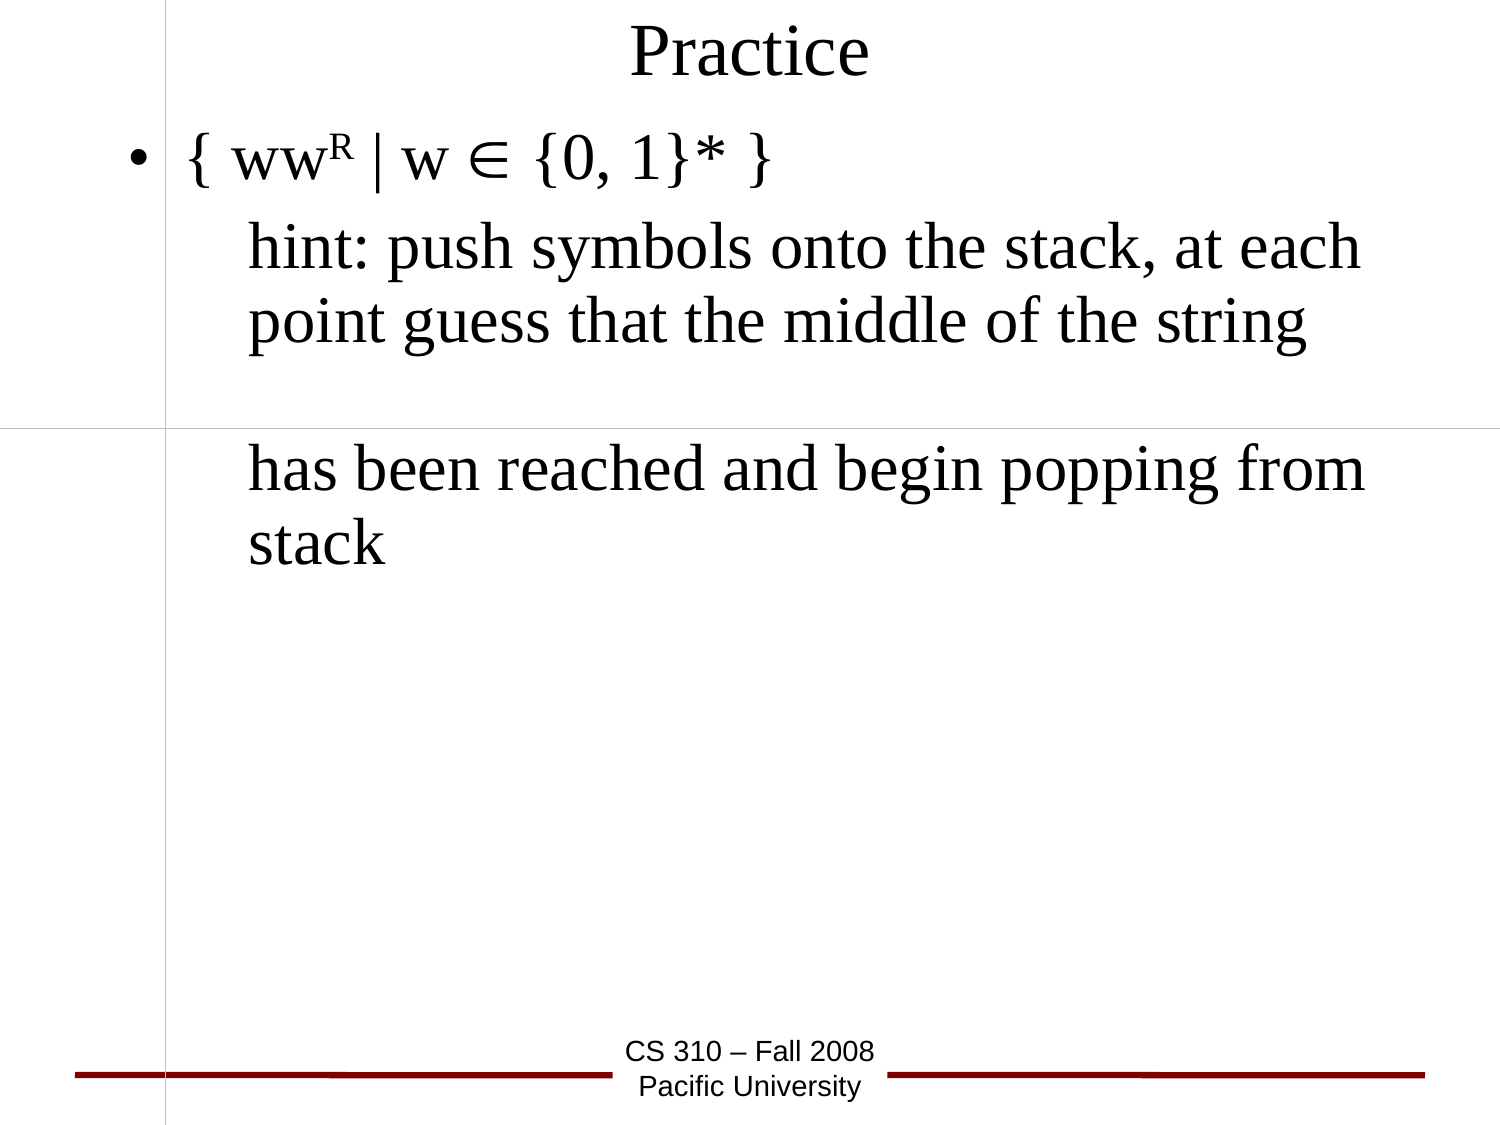

# Practice
{ wwR | w  {0, 1}* }
	hint: push symbols onto the stack, at each point guess that the middle of the string
has been reached and begin popping from stack